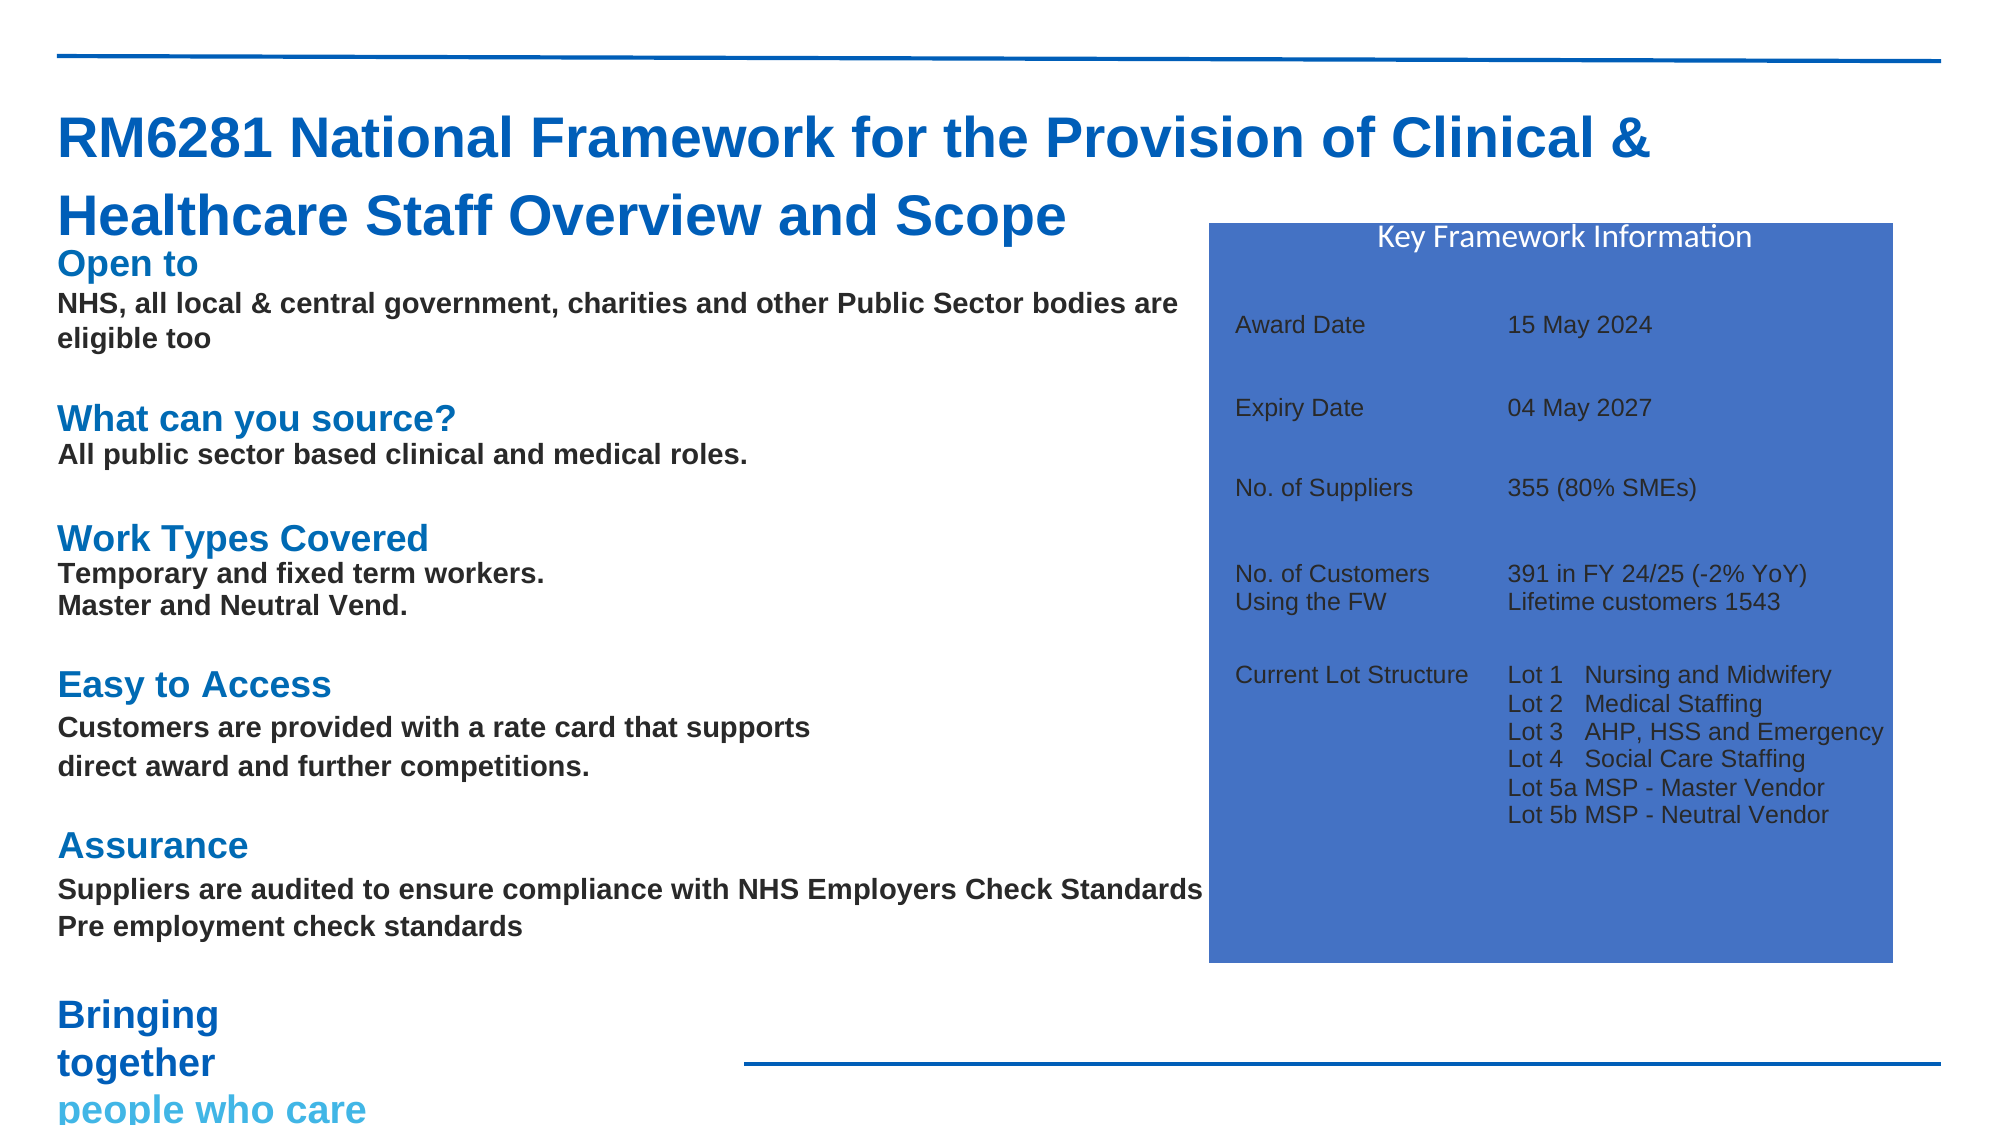

# RM6281 National Framework for the Provision of Clinical & Healthcare Staff Overview and Scope
| Key Framework Information | |
| --- | --- |
| Award Date | 15 May 2024 |
| Expiry Date | 04 May 2027 |
| No. of Suppliers | 355 (80% SMEs) |
| No. of Customers Using the FW | 391 in FY 24/25 (-2% YoY) Lifetime customers 1543 |
| Current Lot Structure | Lot 1 Nursing and Midwifery Lot 2 Medical Staffing Lot 3 AHP, HSS and Emergency Lot 4 Social Care Staffing Lot 5a MSP - Master Vendor Lot 5b MSP - Neutral Vendor |
| | |
Open to
NHS, all local & central government, charities and other Public Sector bodies are
eligible too
What can you source?
All public sector based clinical and medical roles.
Work Types Covered
Temporary and fixed term workers.
Master and Neutral Vend.
Easy to Access
Customers are provided with a rate card that supports
direct award and further competitions.
Assurance
Suppliers are audited to ensure compliance with NHS Employers Check Standards
Pre employment check standards
Bringing together
people who care